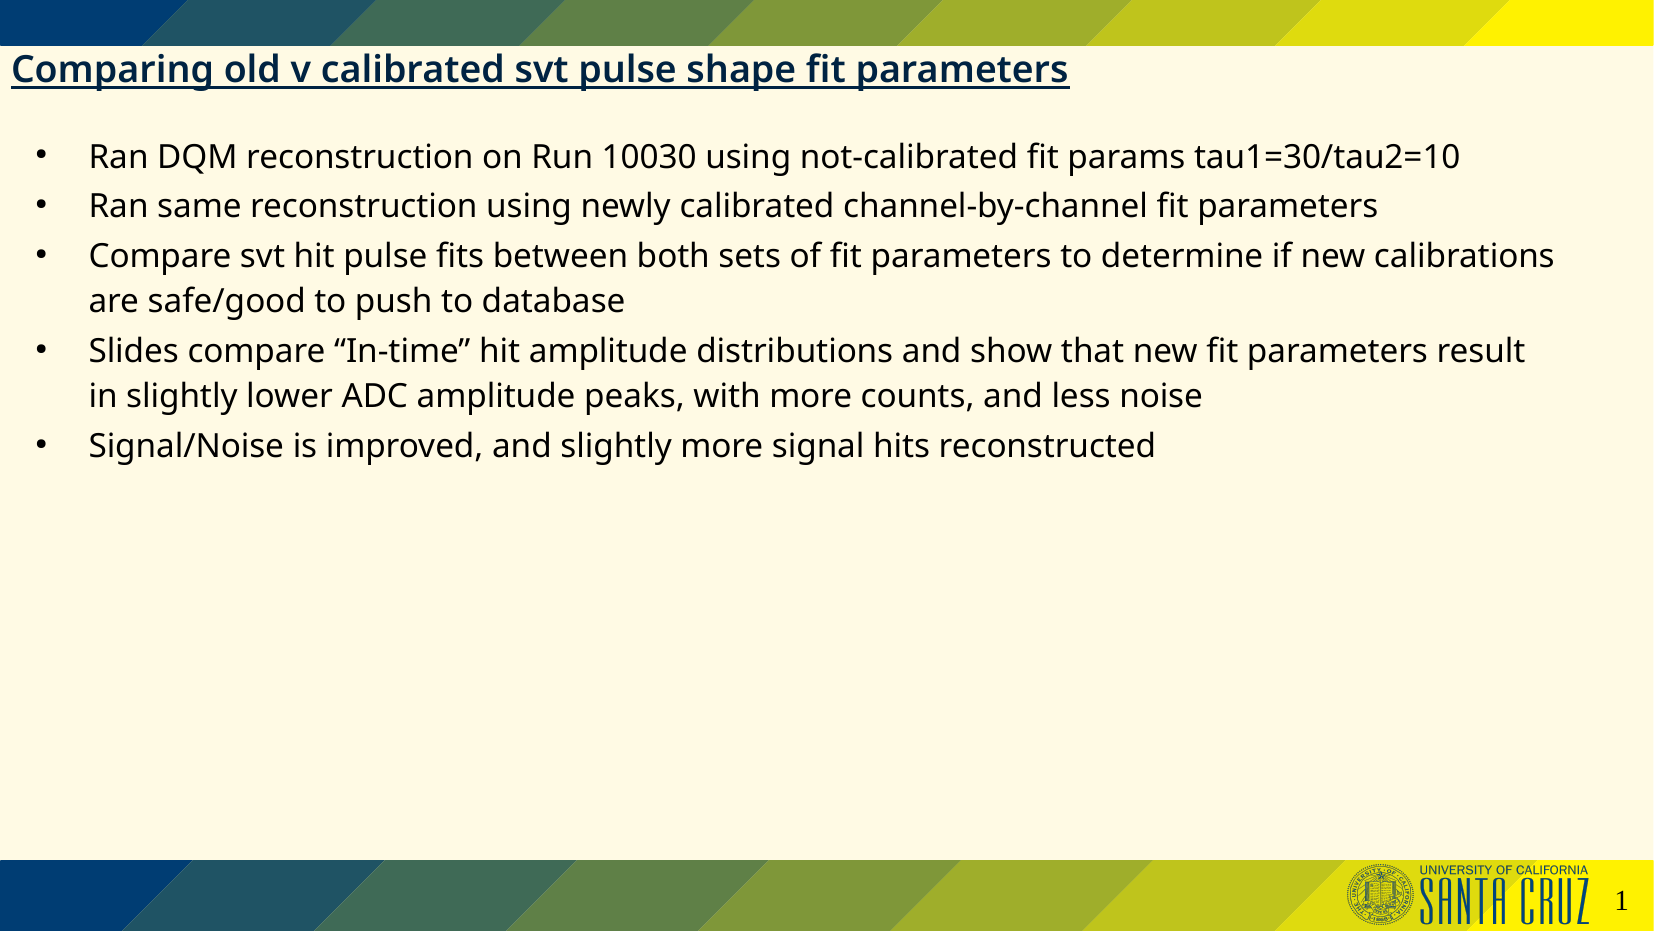

Comparing old v calibrated svt pulse shape fit parameters
# Ran DQM reconstruction on Run 10030 using not-calibrated fit params tau1=30/tau2=10
Ran same reconstruction using newly calibrated channel-by-channel fit parameters
Compare svt hit pulse fits between both sets of fit parameters to determine if new calibrations are safe/good to push to database
Slides compare “In-time” hit amplitude distributions and show that new fit parameters result in slightly lower ADC amplitude peaks, with more counts, and less noise
Signal/Noise is improved, and slightly more signal hits reconstructed
1